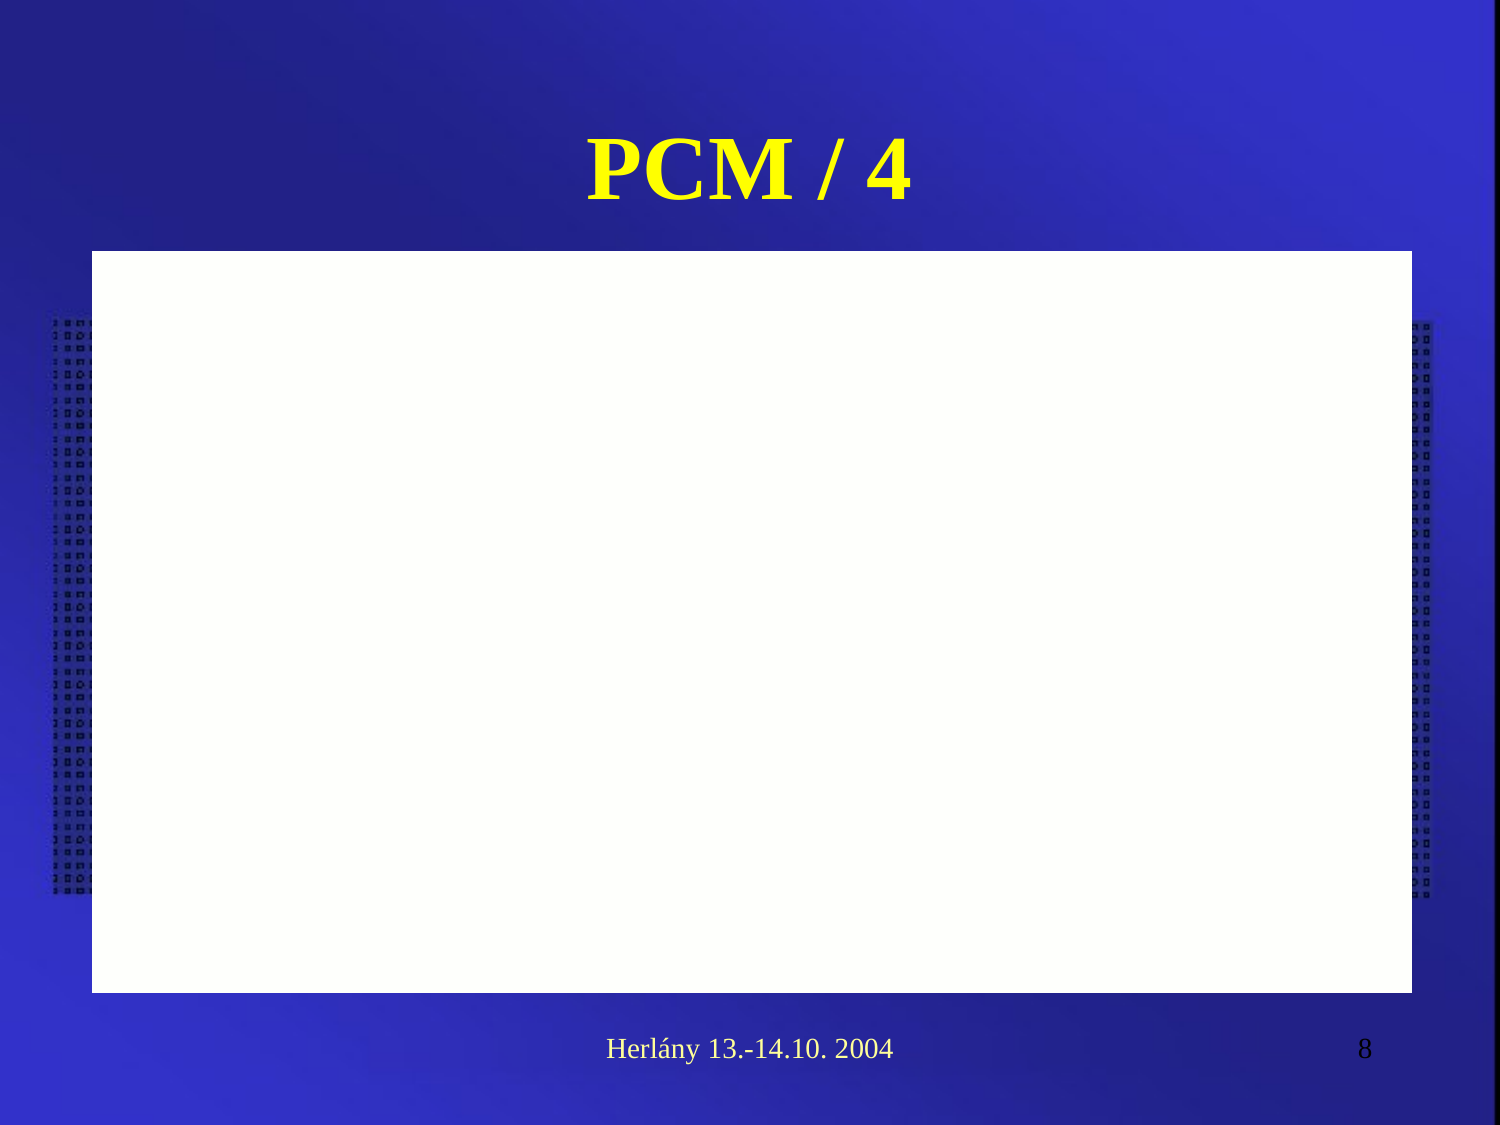

# PCM / 4
Herlány 13.-14.10. 2004